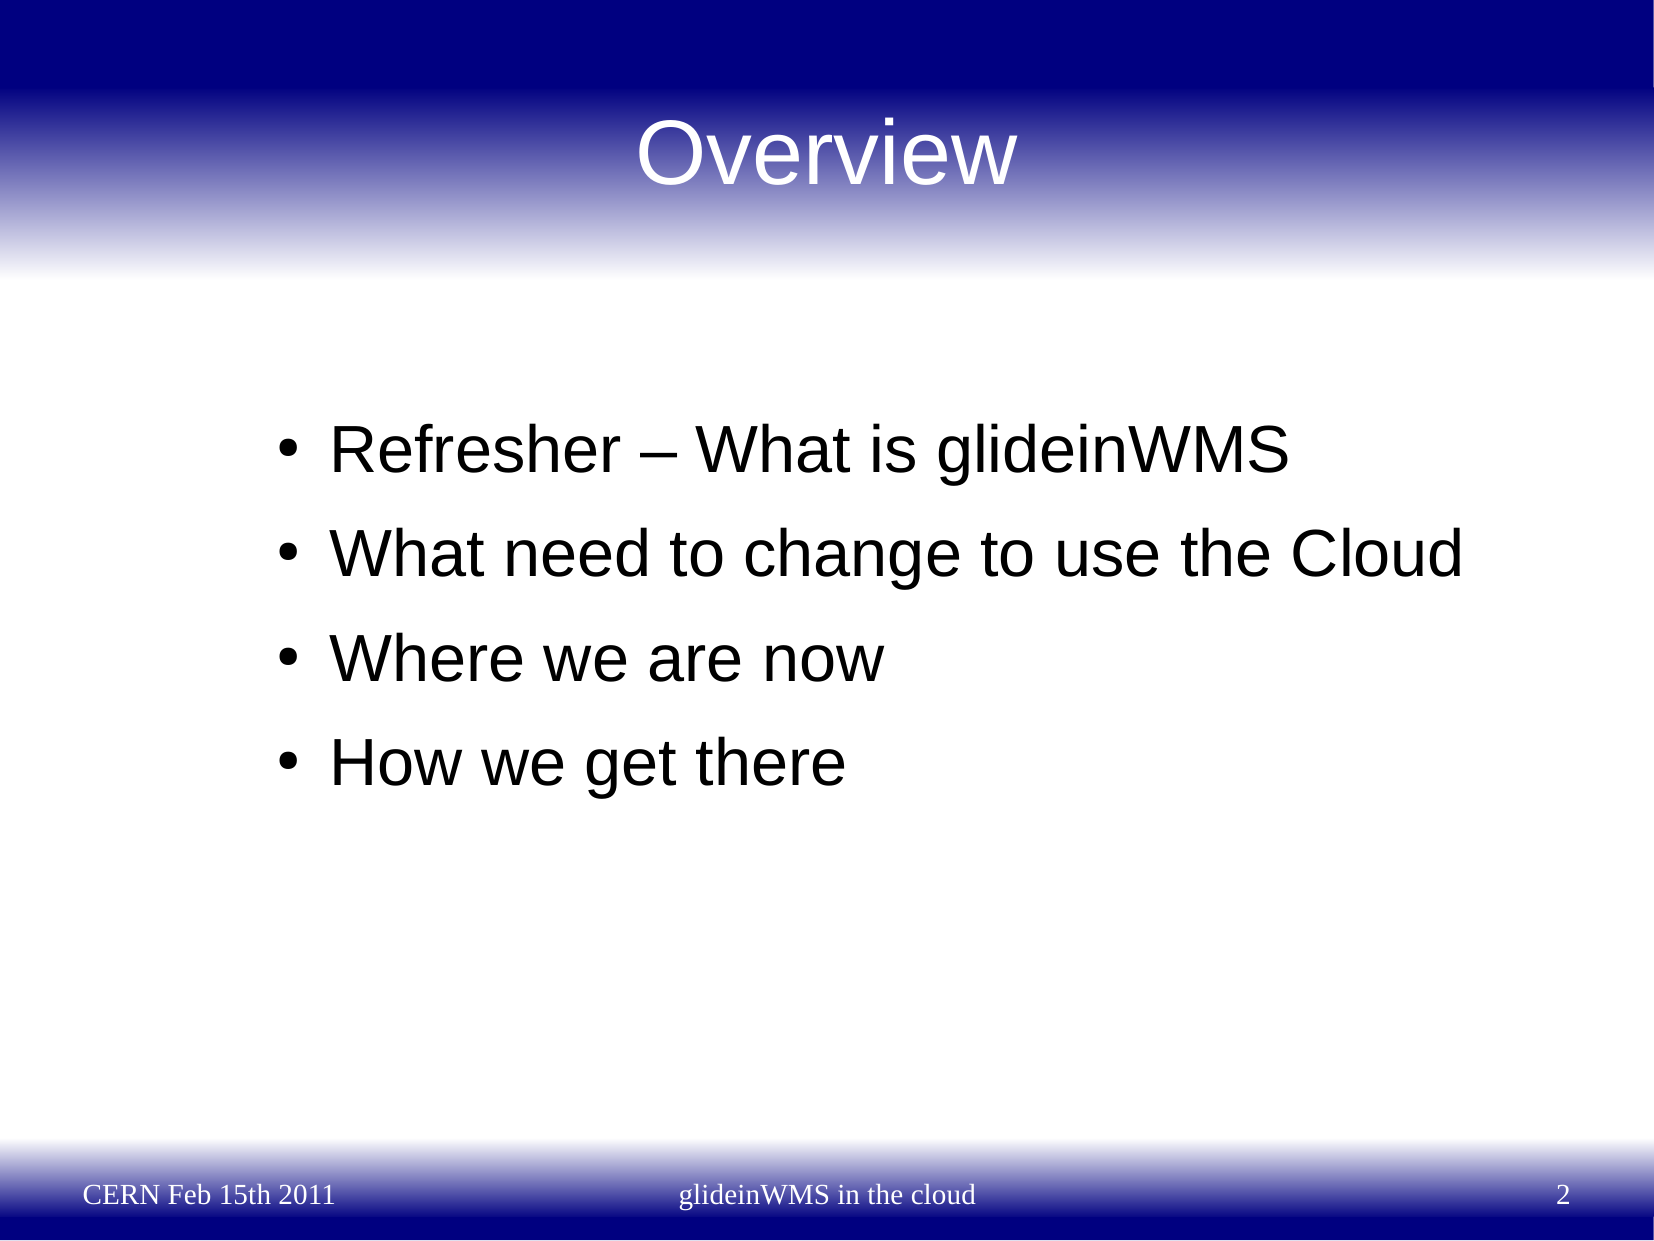

# Overview
Refresher – What is glideinWMS
What need to change to use the Cloud
Where we are now
How we get there
CERN Feb 15th 2011
glideinWMS in the cloud
2